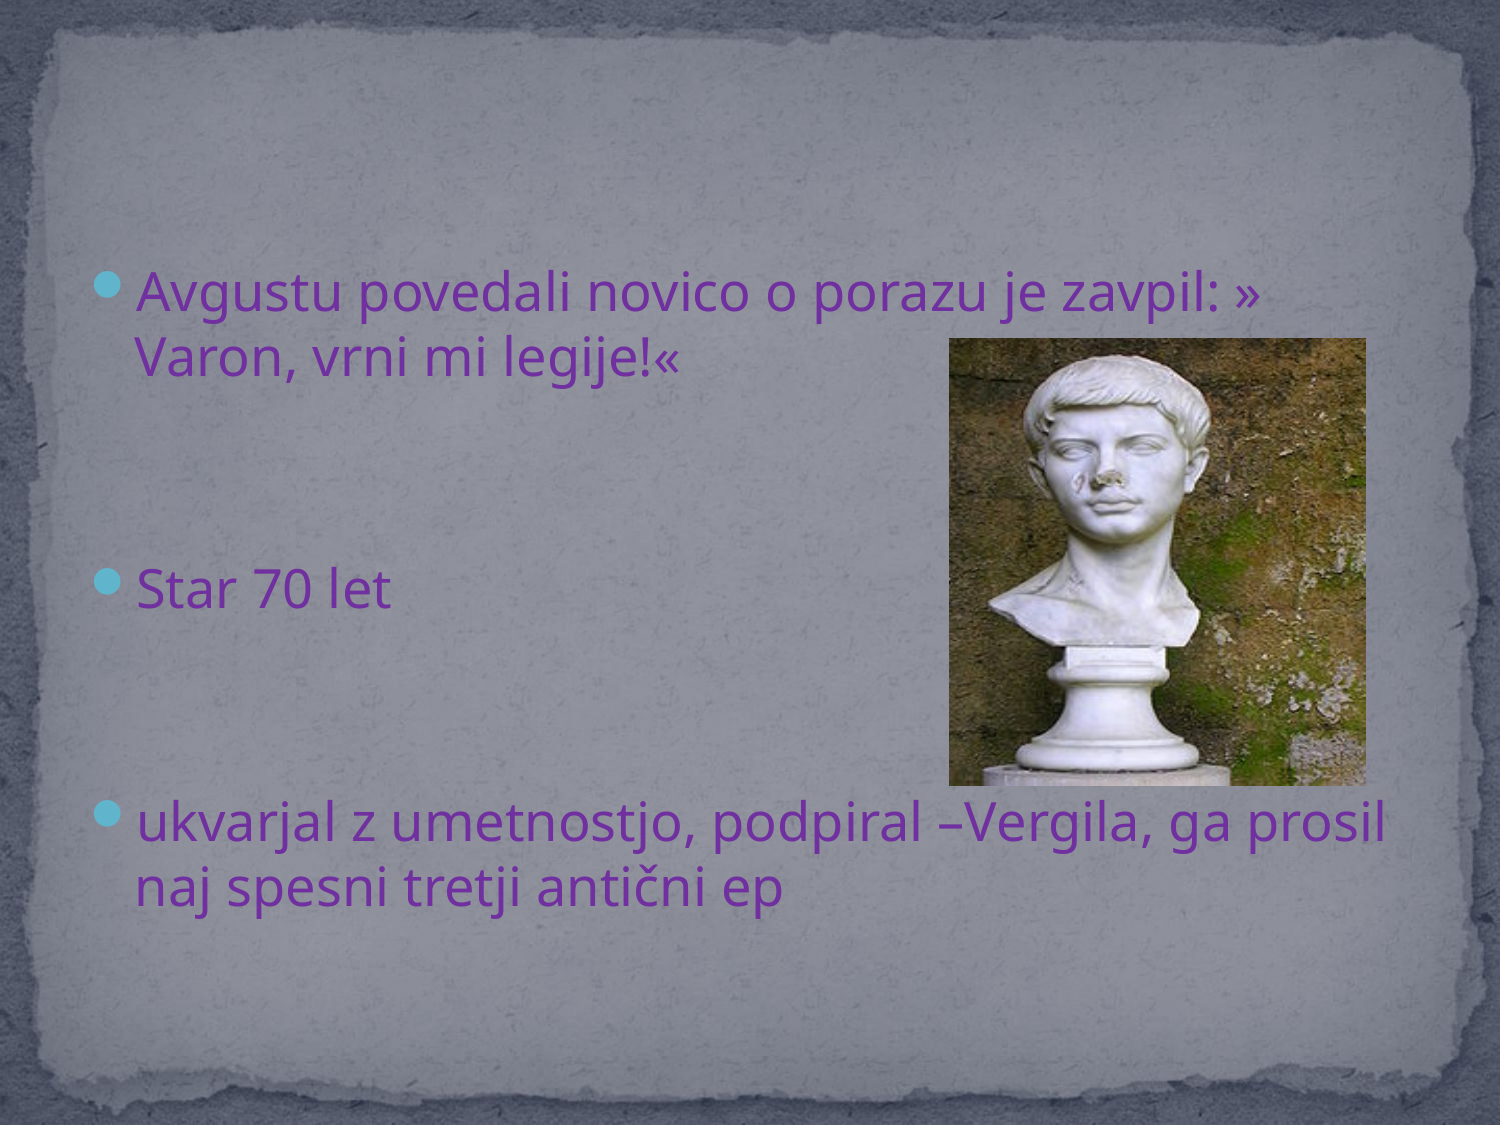

# Avgustu povedali novico o porazu je zavpil: » Varon, vrni mi legije!«
Star 70 let
ukvarjal z umetnostjo, podpiral –Vergila, ga prosil naj spesni tretji antični ep